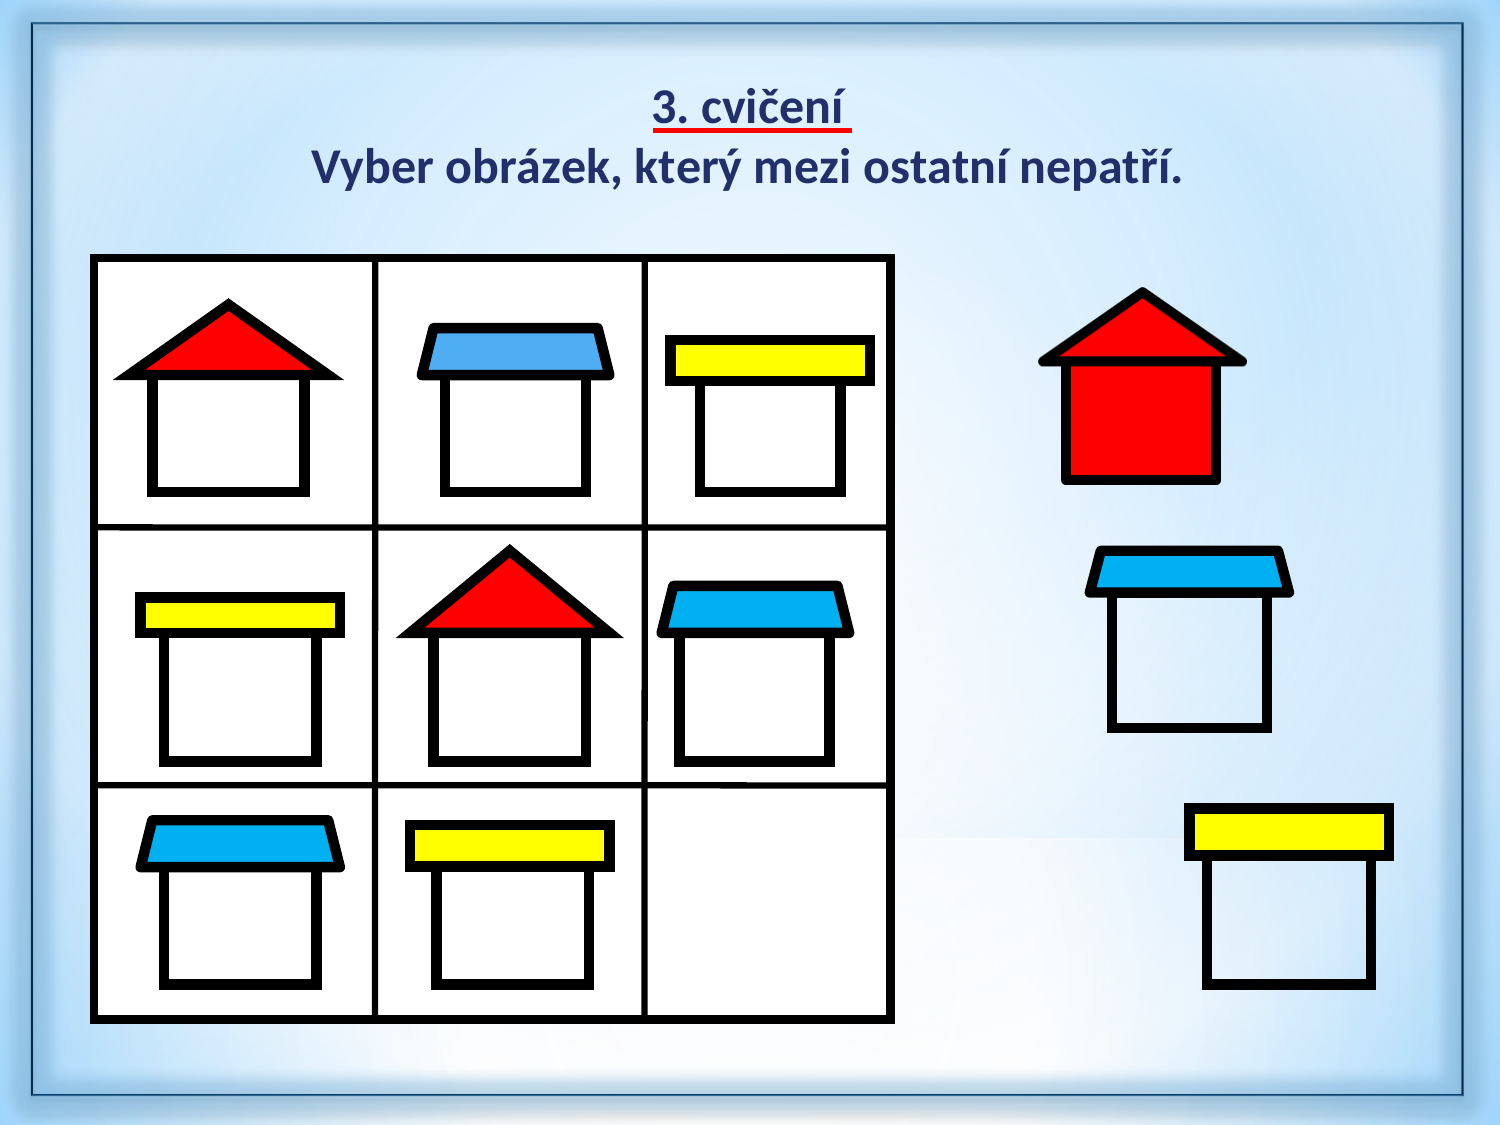

3. cvičení
Vyber obrázek, který mezi ostatní nepatří.